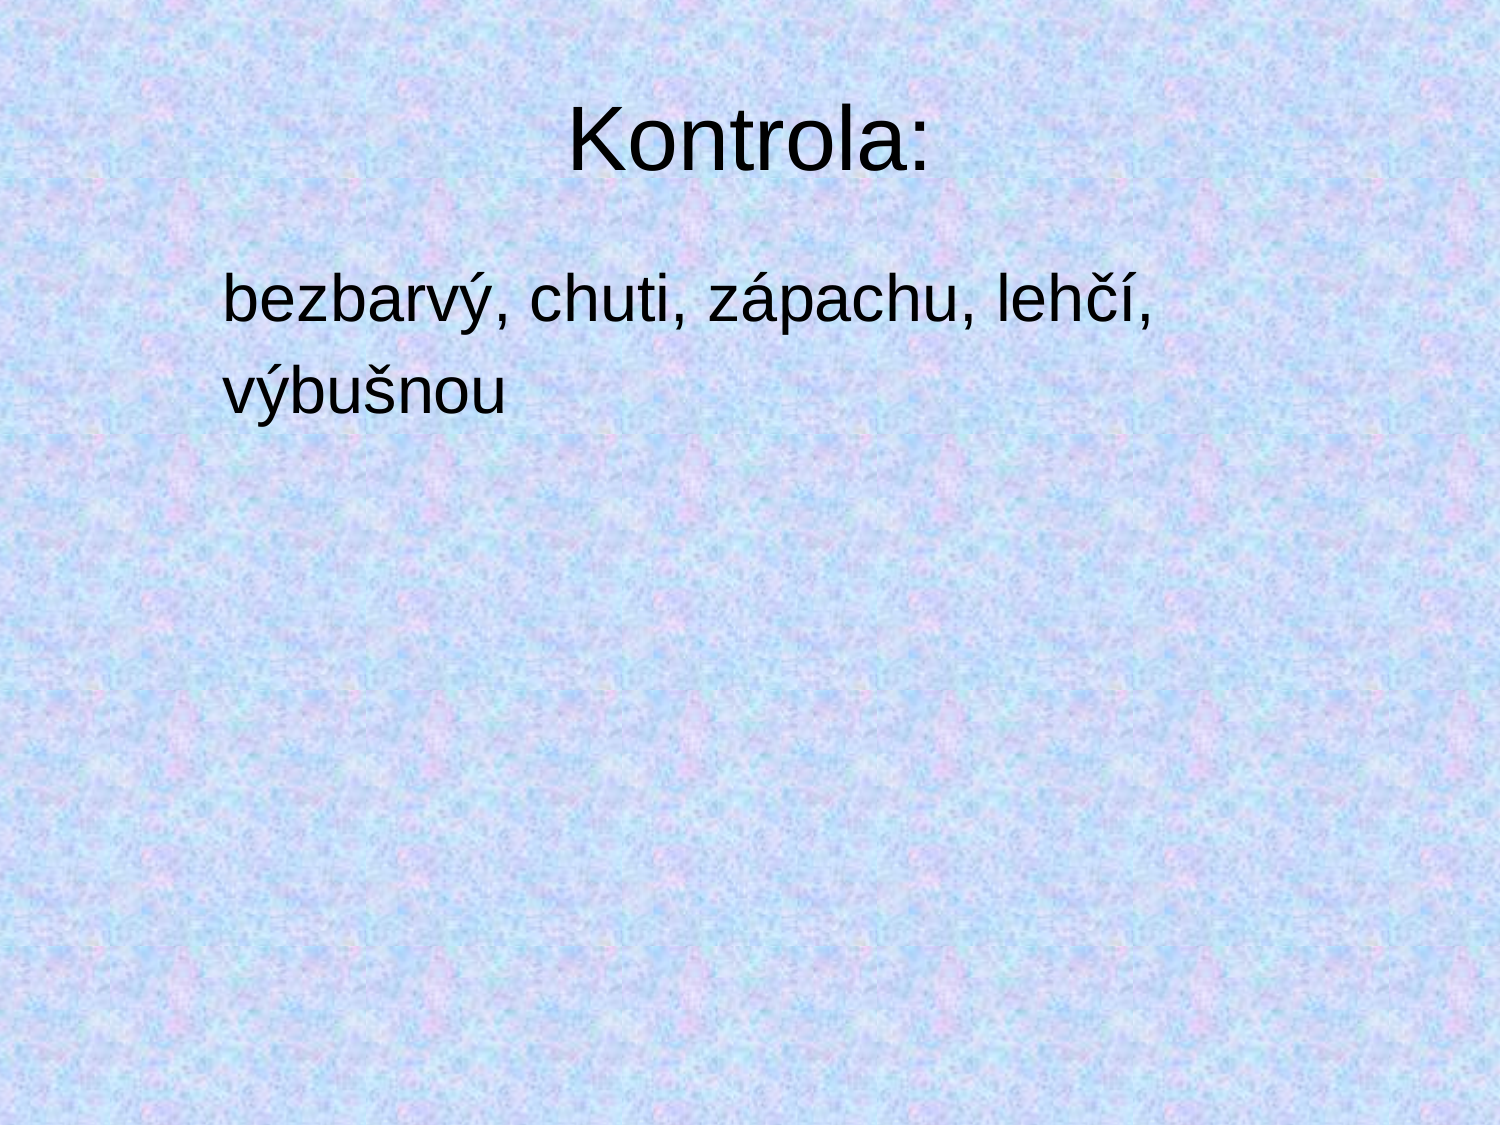

# Kontrola:
bezbarvý, chuti, zápachu, lehčí,
výbušnou